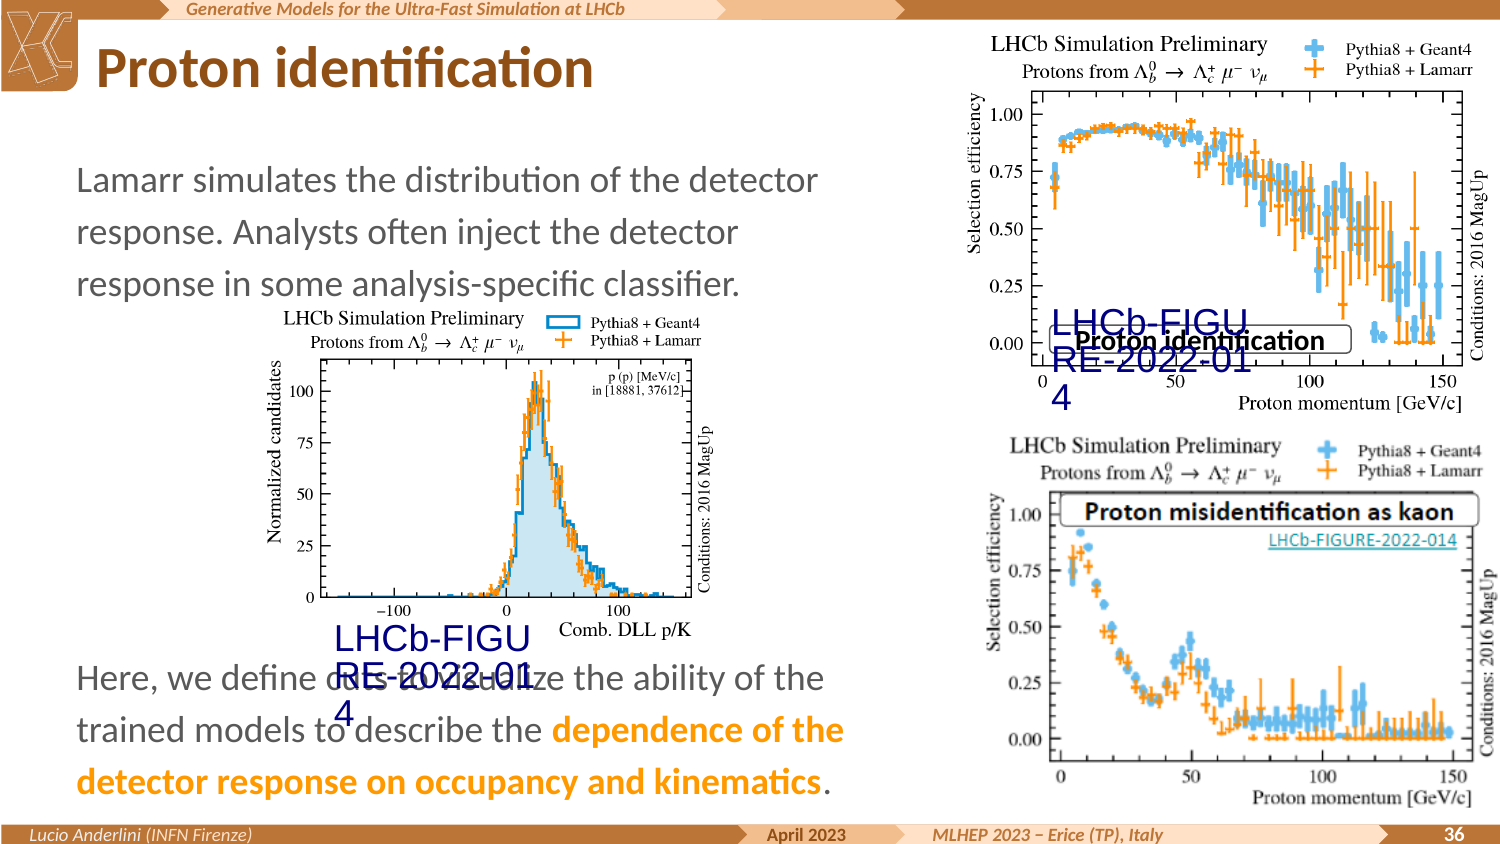

# Proton identification
Lamarr simulates the distribution of the detector response. Analysts often inject the detector response in some analysis-specific classifier.
LHCb-FIGURE-2022-014
Proton identification
Proton misidentification as kaon
LHCb-FIGURE-2022-014
LHCb-FIGURE-2022-014
Here, we define cuts to visualize the ability of the trained models to describe the dependence of the detector response on occupancy and kinematics.